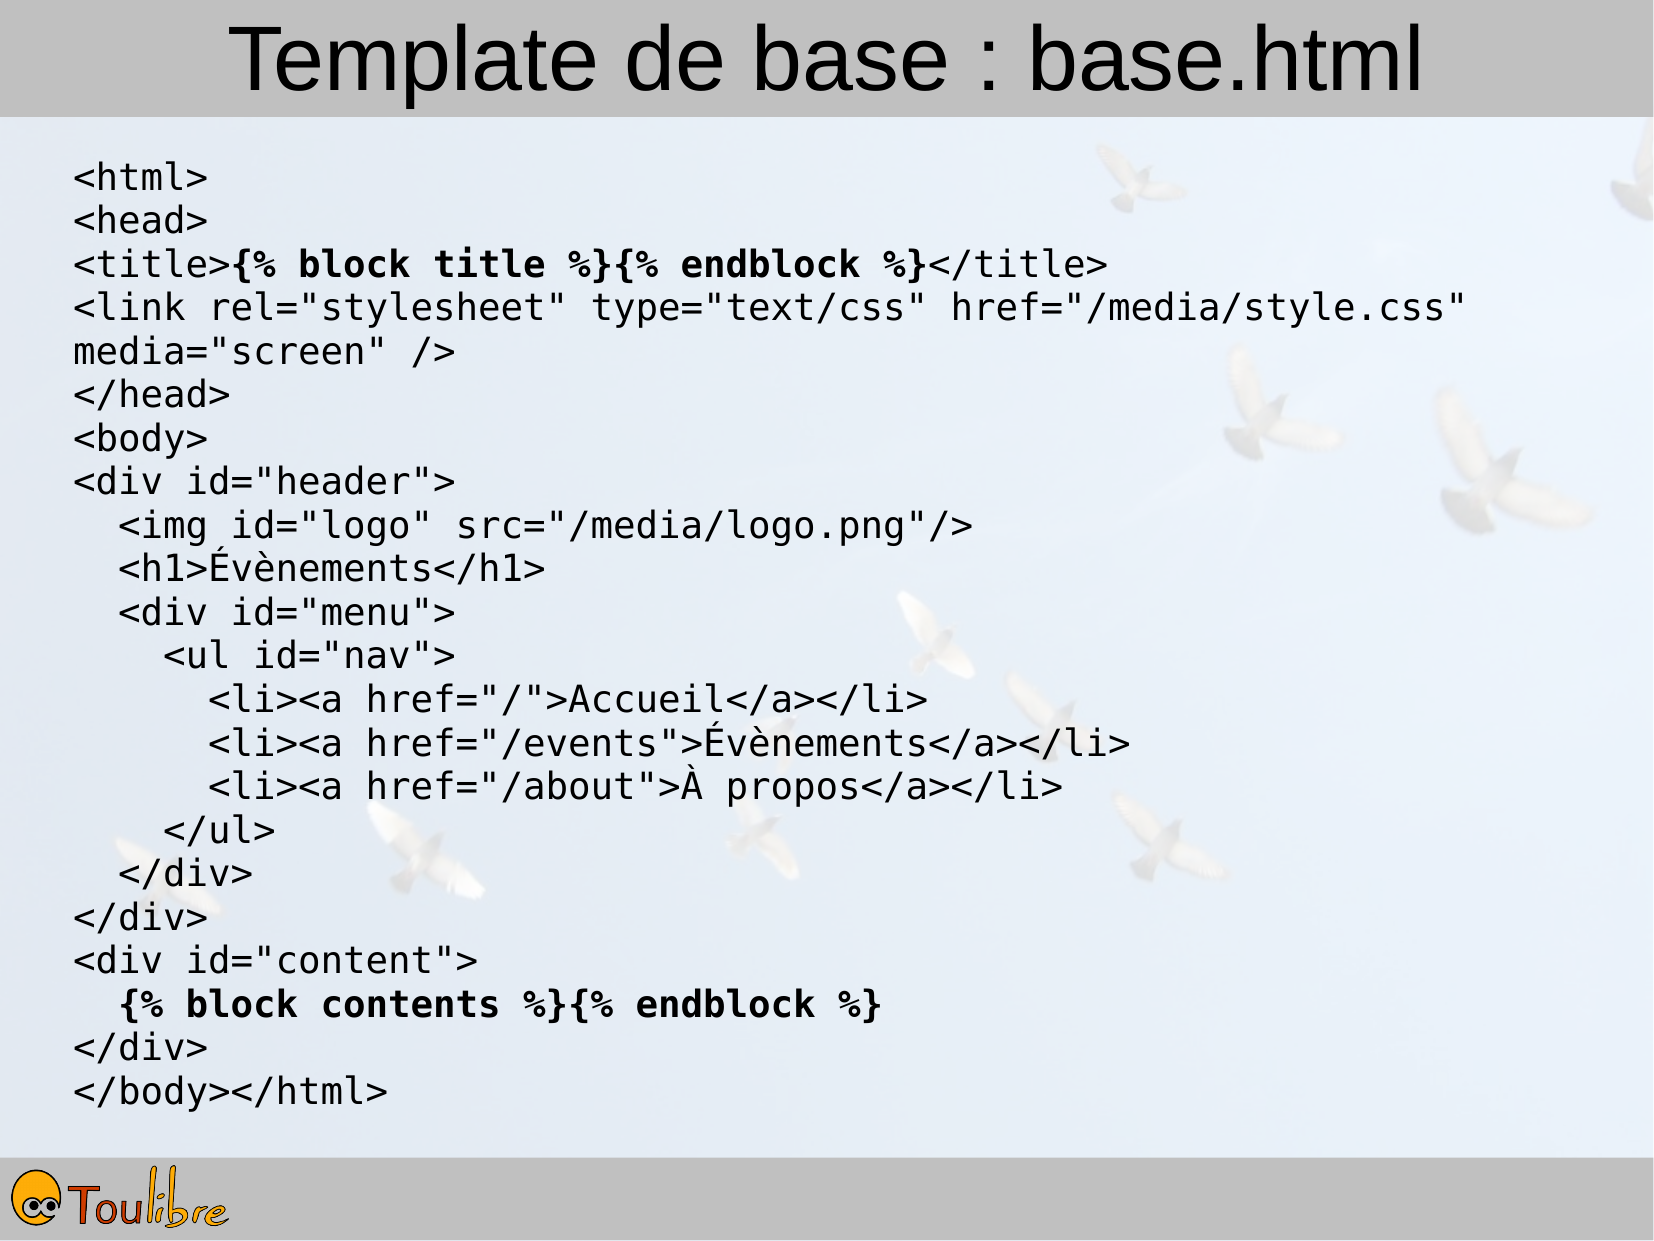

# Template de base : base.html
<html>
<head>
<title>{% block title %}{% endblock %}</title>
<link rel="stylesheet" type="text/css" href="/media/style.css" media="screen" />
</head>
<body>
<div id="header">
 <img id="logo" src="/media/logo.png"/>
 <h1>Évènements</h1>
 <div id="menu">
 <ul id="nav">
 <li><a href="/">Accueil</a></li>
 <li><a href="/events">Évènements</a></li>
 <li><a href="/about">À propos</a></li>
 </ul>
 </div>
</div>
<div id="content">
 {% block contents %}{% endblock %}
</div>
</body></html>